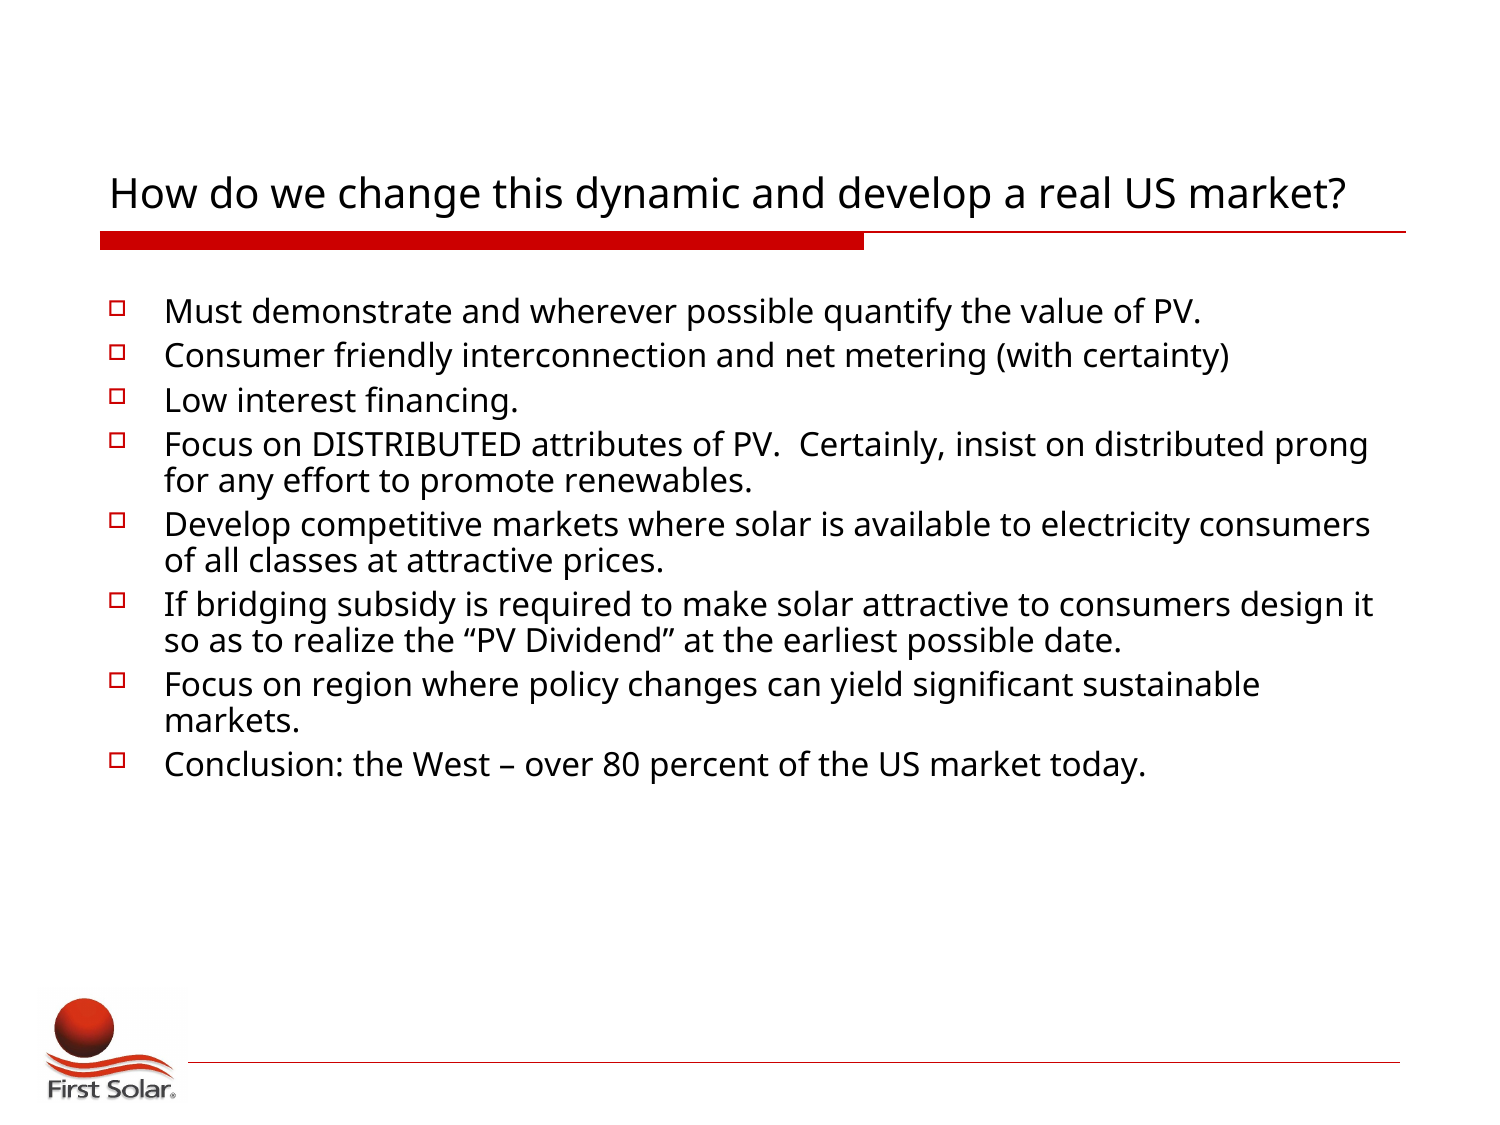

# How do we change this dynamic and develop a real US market?
Must demonstrate and wherever possible quantify the value of PV.
Consumer friendly interconnection and net metering (with certainty)
Low interest financing.
Focus on DISTRIBUTED attributes of PV. Certainly, insist on distributed prong for any effort to promote renewables.
Develop competitive markets where solar is available to electricity consumers of all classes at attractive prices.
If bridging subsidy is required to make solar attractive to consumers design it so as to realize the “PV Dividend” at the earliest possible date.
Focus on region where policy changes can yield significant sustainable markets.
Conclusion: the West – over 80 percent of the US market today.